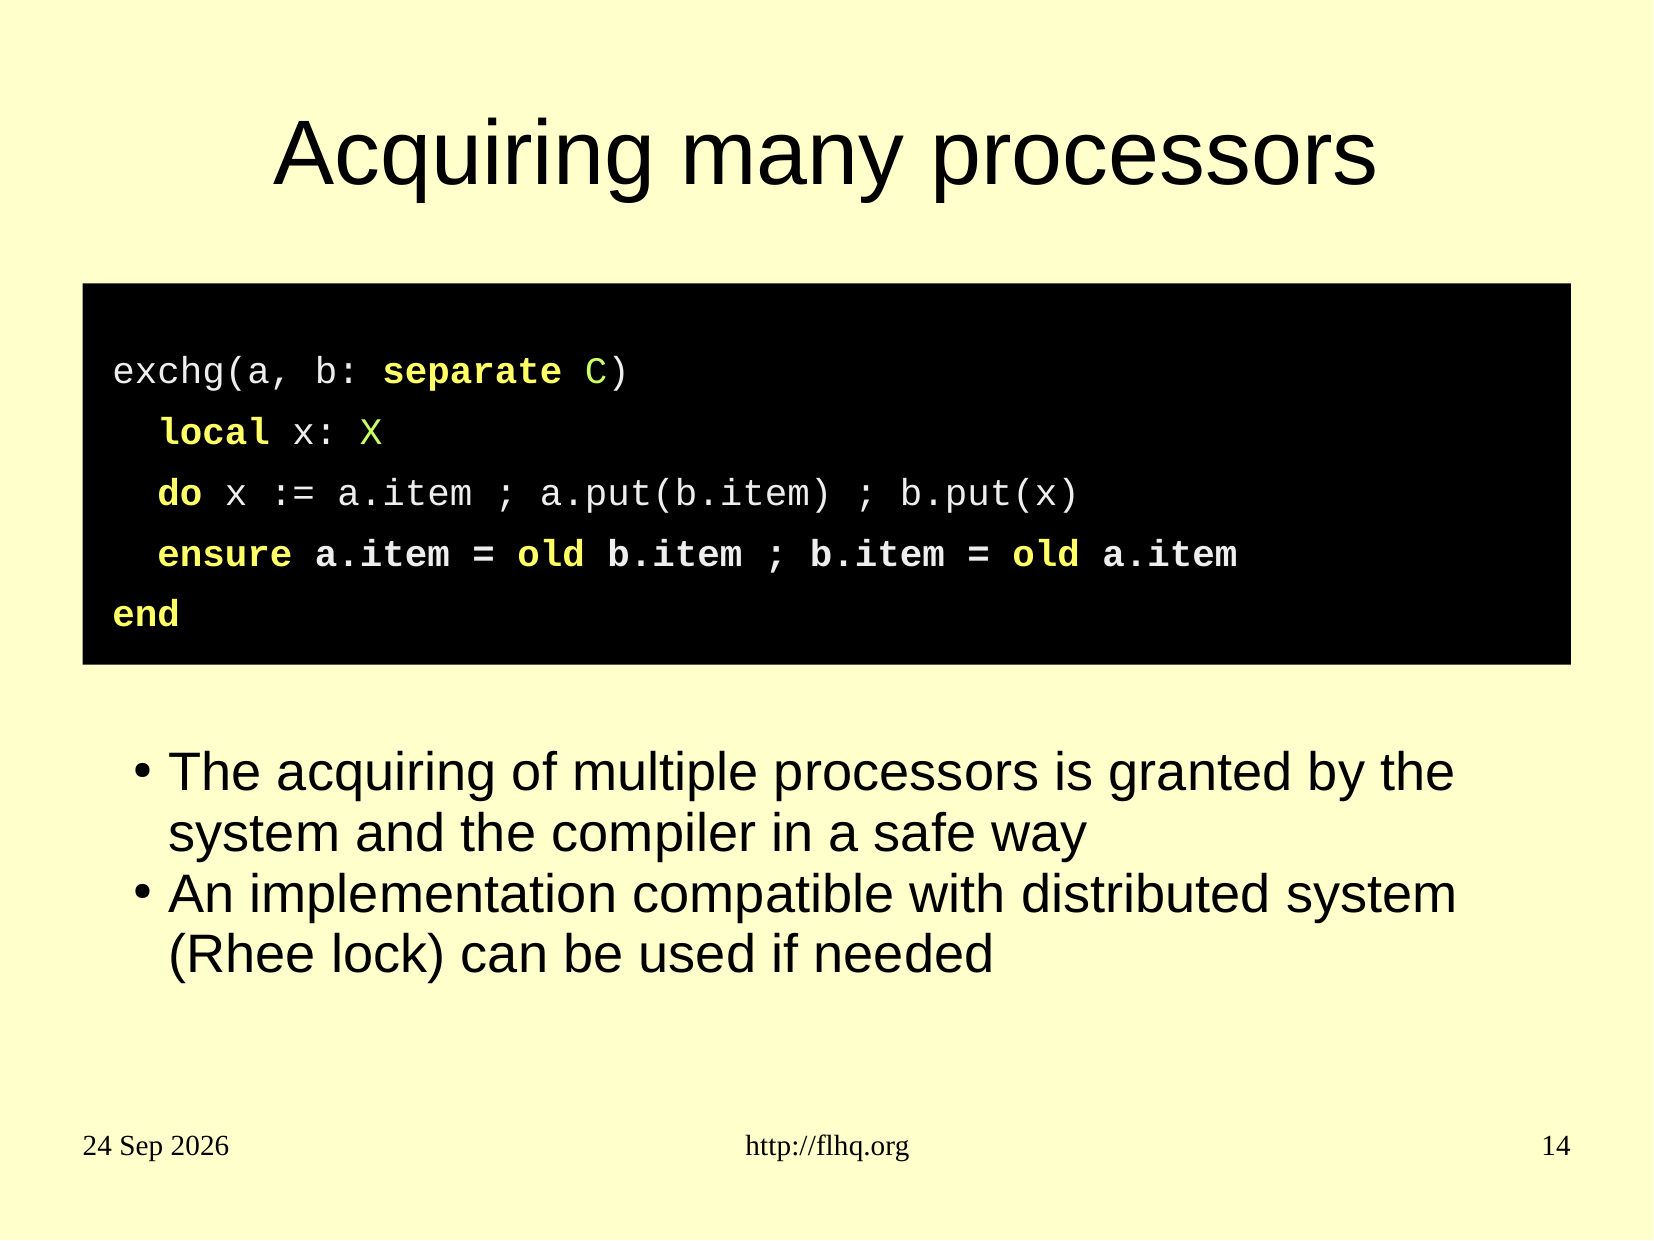

# Acquiring many processors
exchg(a, b: separate C)
 local x: X
 do x := a.item ; a.put(b.item) ; b.put(x)
 ensure a.item = old b.item ; b.item = old a.item
end
The acquiring of multiple processors is granted by the system and the compiler in a safe way
An implementation compatible with distributed system (Rhee lock) can be used if needed
http://flhq.org
14